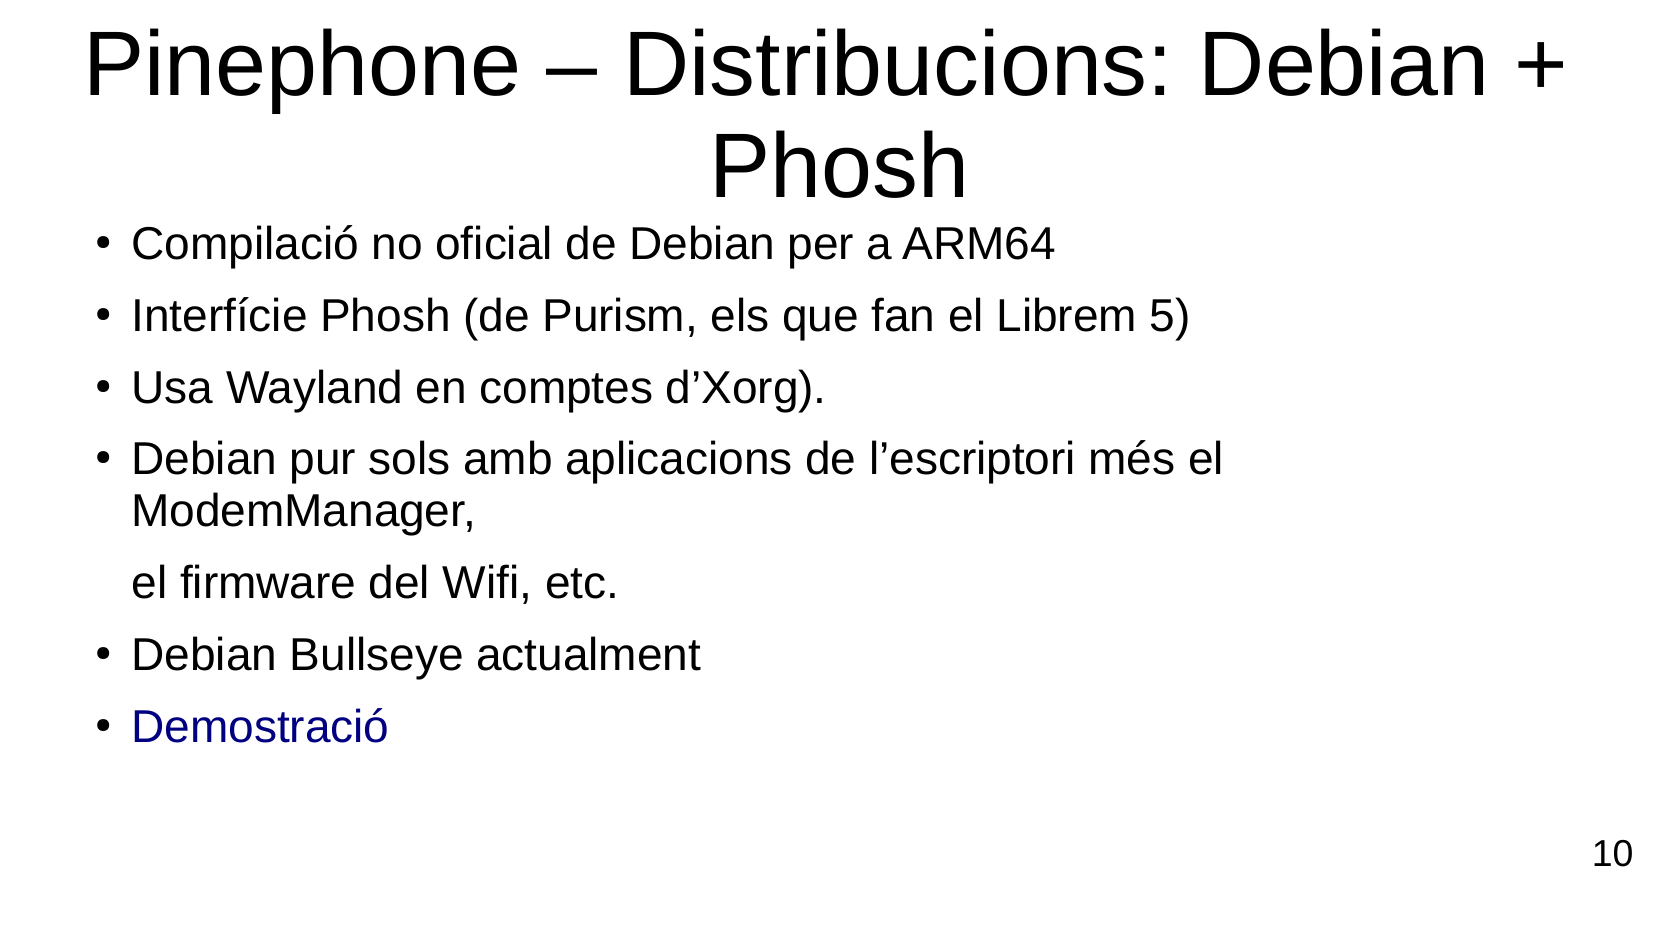

# Pinephone – Distribucions: Debian + Phosh
Compilació no oficial de Debian per a ARM64
Interfície Phosh (de Purism, els que fan el Librem 5)
Usa Wayland en comptes d’Xorg).
Debian pur sols amb aplicacions de l’escriptori més el ModemManager,
el firmware del Wifi, etc.
Debian Bullseye actualment
Demostració